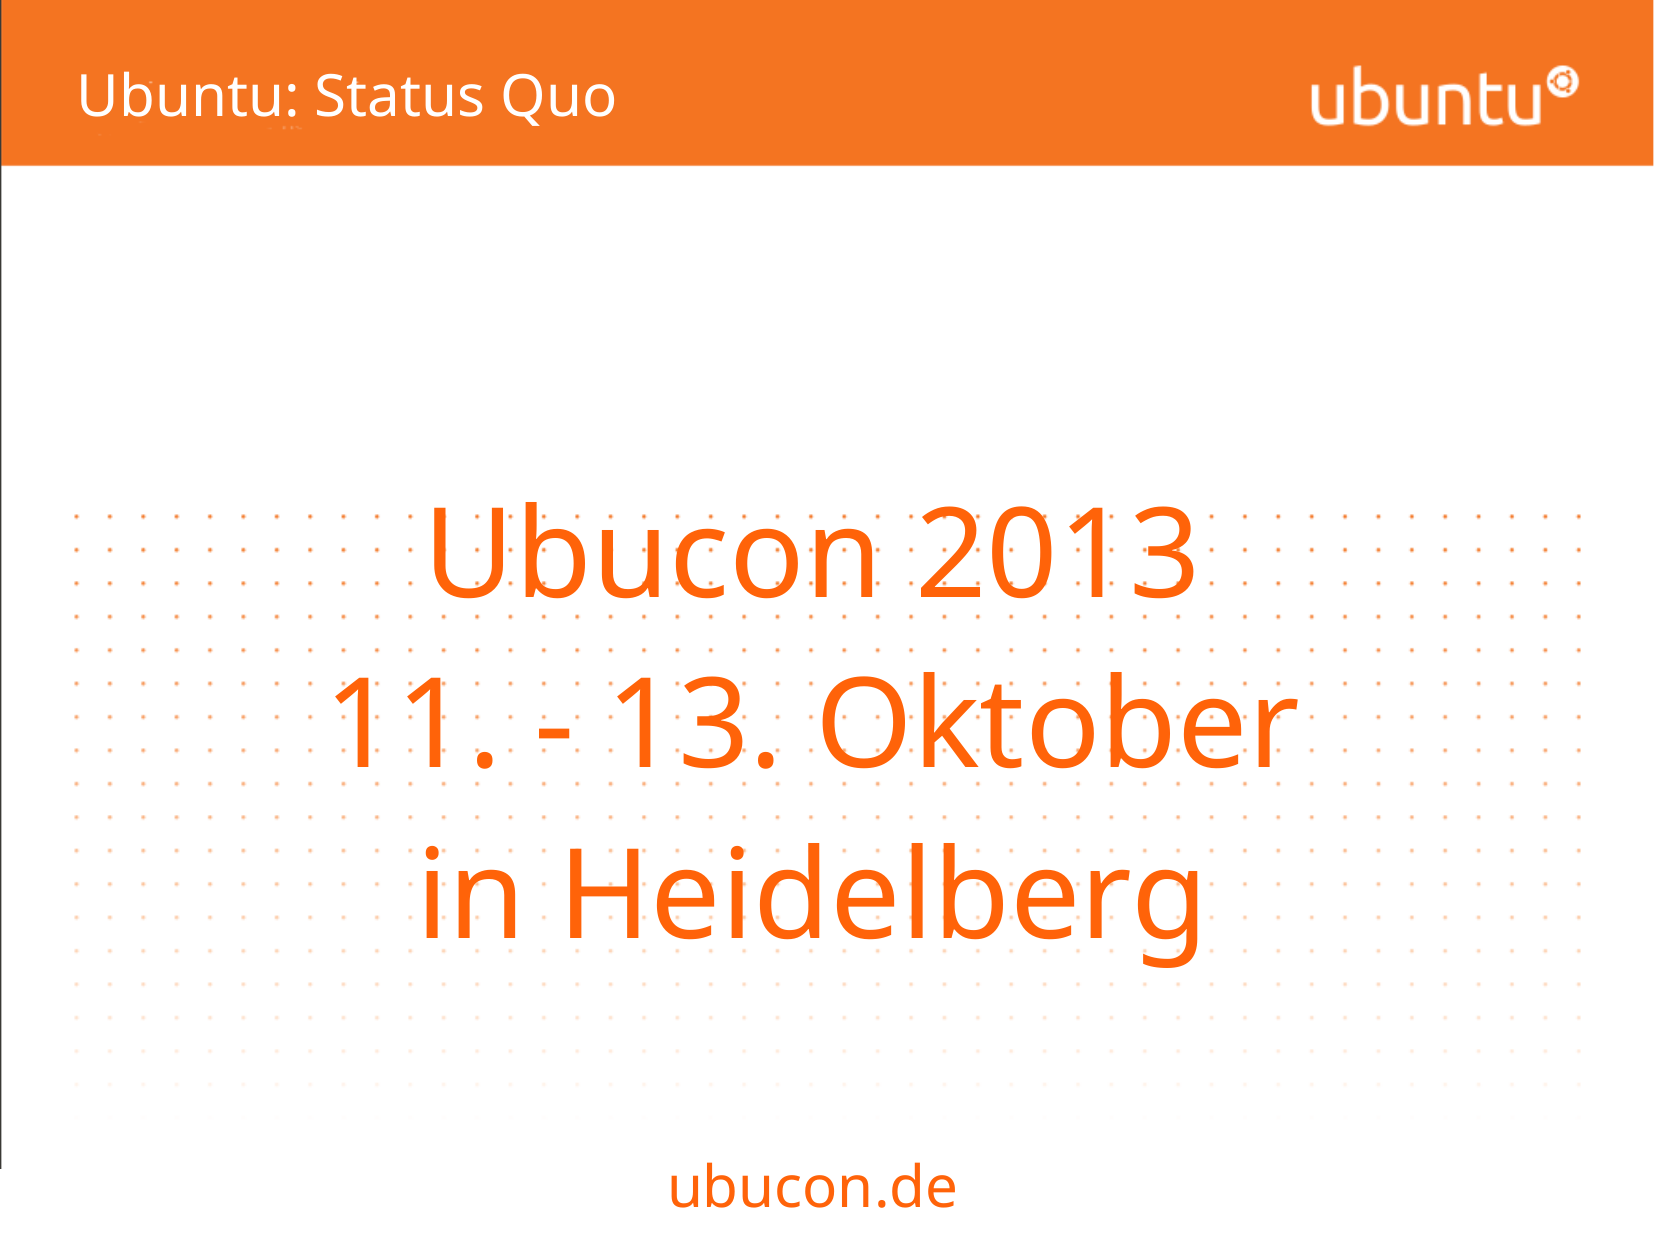

# Ubuntu: Status Quo
Ubucon 2013
11. - 13. Oktober
in Heidelberg
ubucon.de